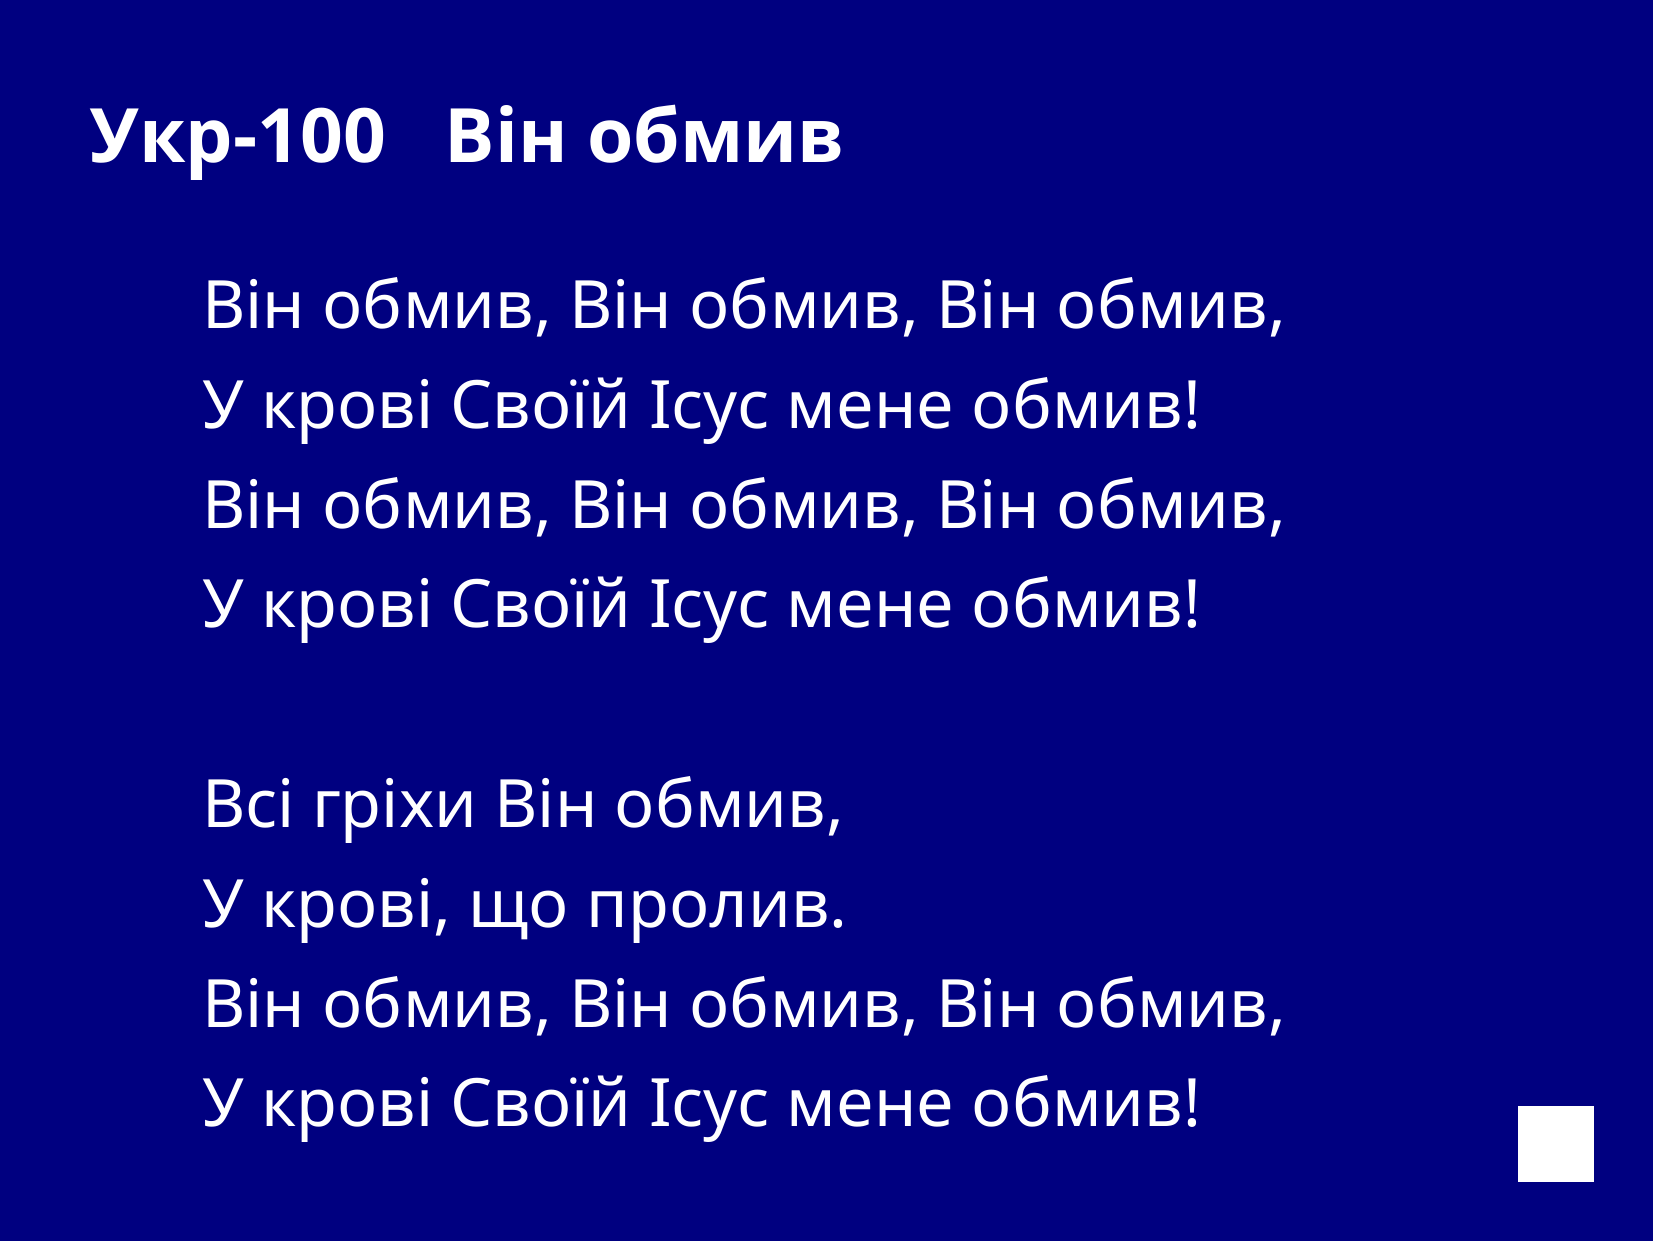

Укр-100 Він обмив
	Він обмив, Він обмив, Він обмив,
	У крові Своїй Ісус мене обмив!
	Він обмив, Він обмив, Він обмив,
	У крові Своїй Ісус мене обмив!
	Всі гріхи Він обмив,
	У крові, що пролив.
	Він обмив, Він обмив, Він обмив,
	У крові Своїй Ісус мене обмив!